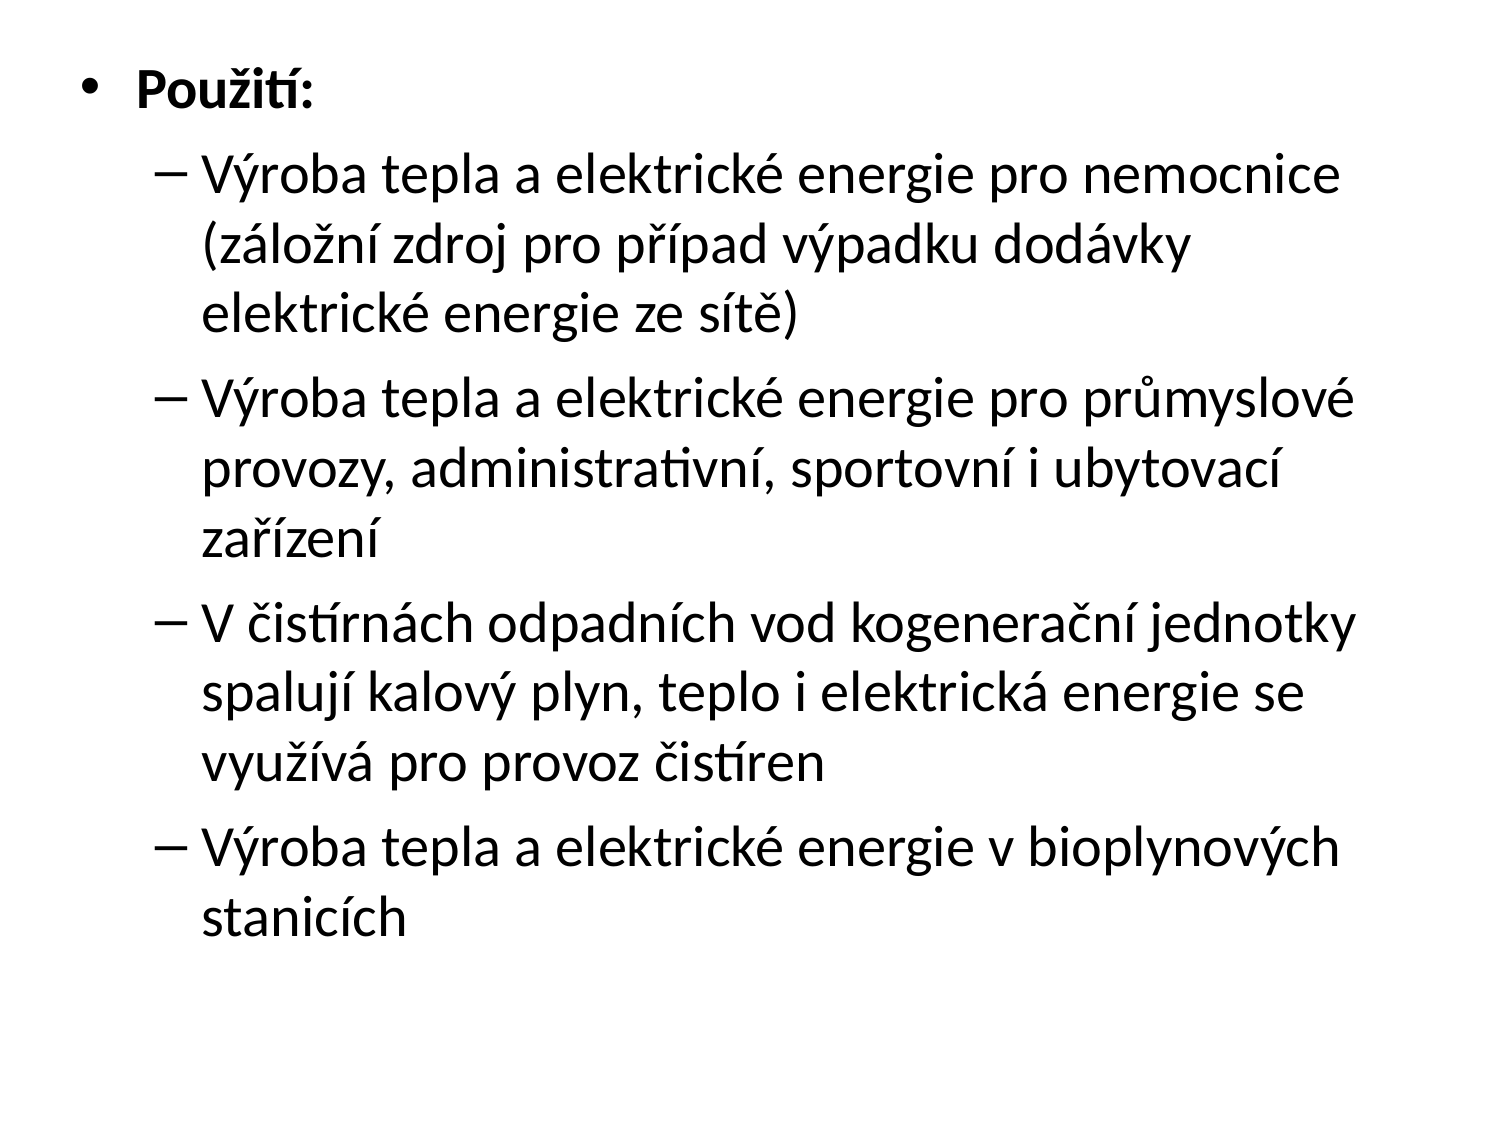

#
Použití:
Výroba tepla a elektrické energie pro nemocnice (záložní zdroj pro případ výpadku dodávky elektrické energie ze sítě)
Výroba tepla a elektrické energie pro průmyslové provozy, administrativní, sportovní i ubytovací zařízení
V čistírnách odpadních vod kogenerační jednotky spalují kalový plyn, teplo i elektrická energie se využívá pro provoz čistíren
Výroba tepla a elektrické energie v bioplynových stanicích